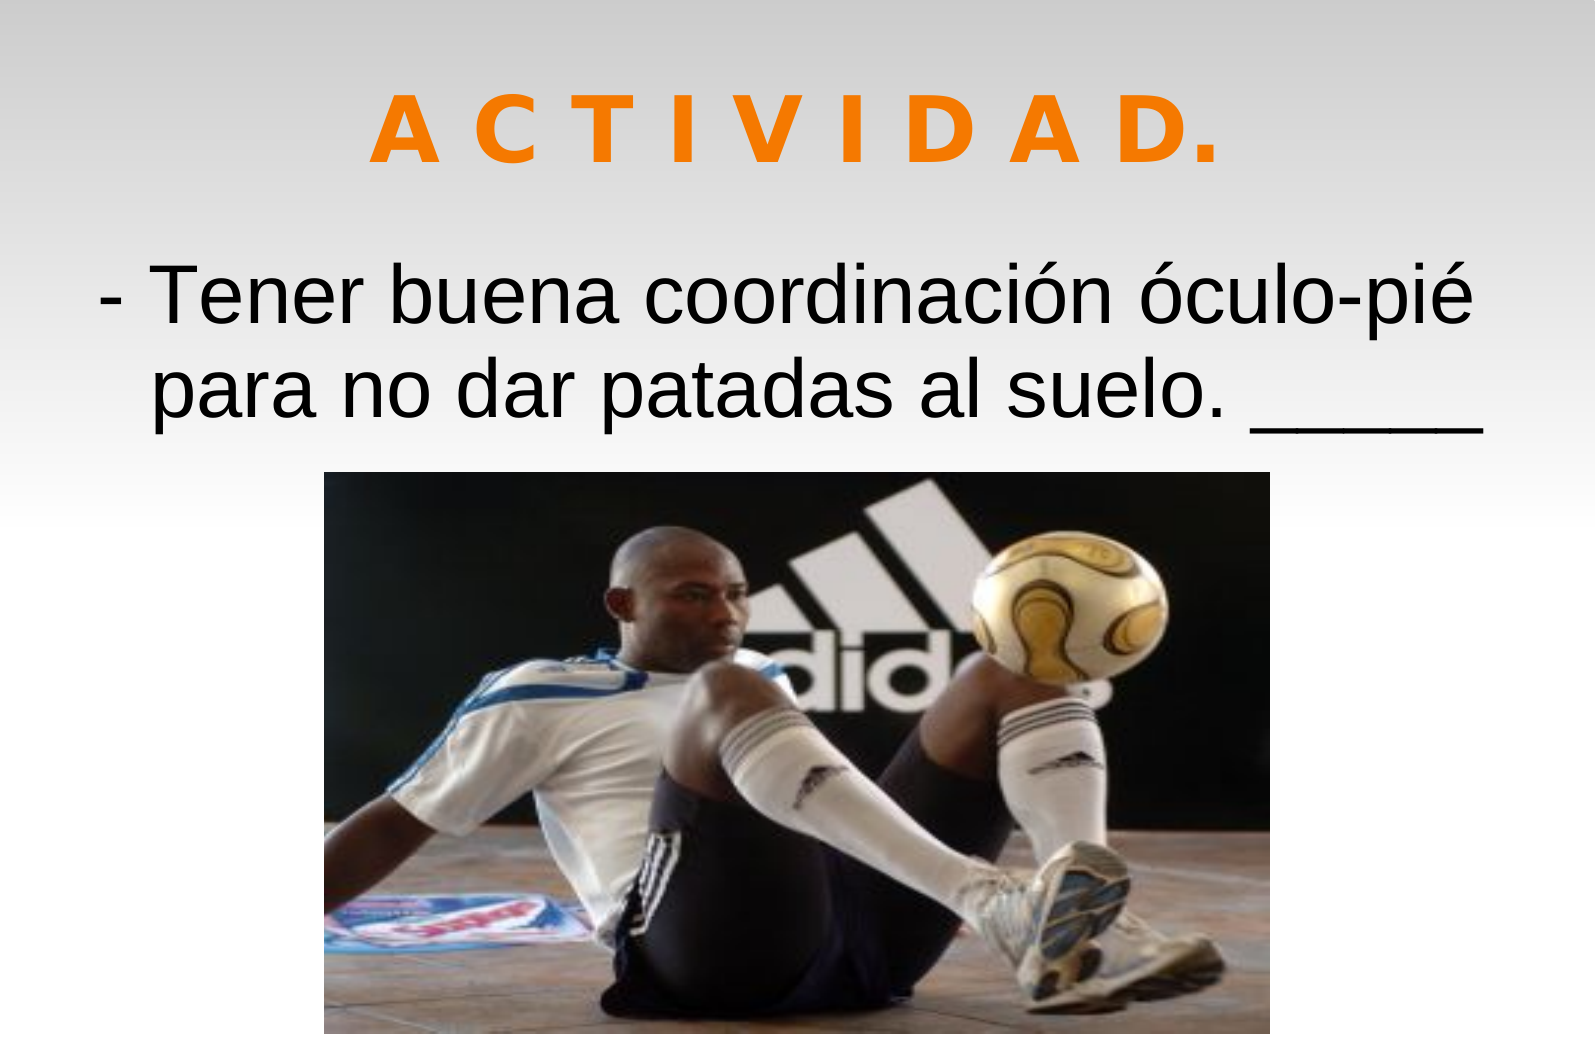

# A C T I V I D A D.
- Tener buena coordinación óculo-pié para no dar patadas al suelo. _____